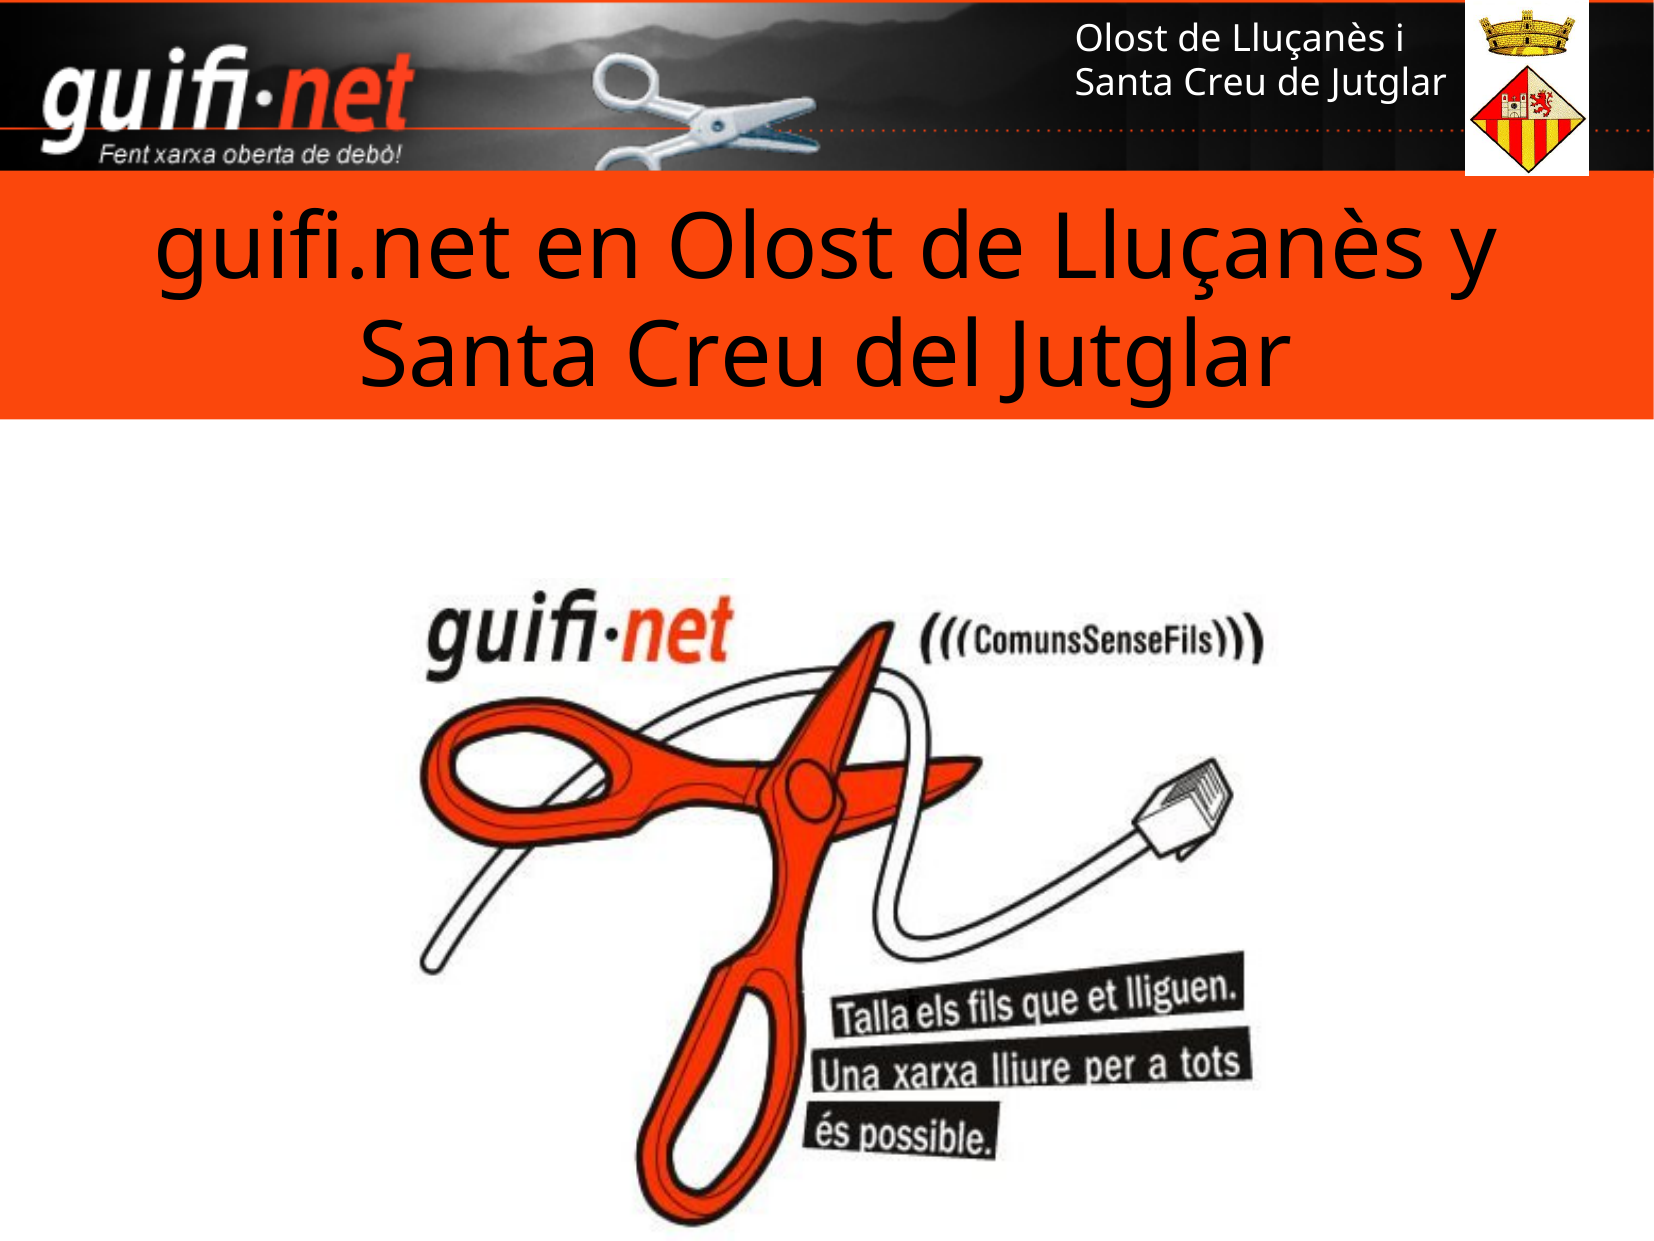

# guifi.net en Olost de Lluçanès y Santa Creu del Jutglar